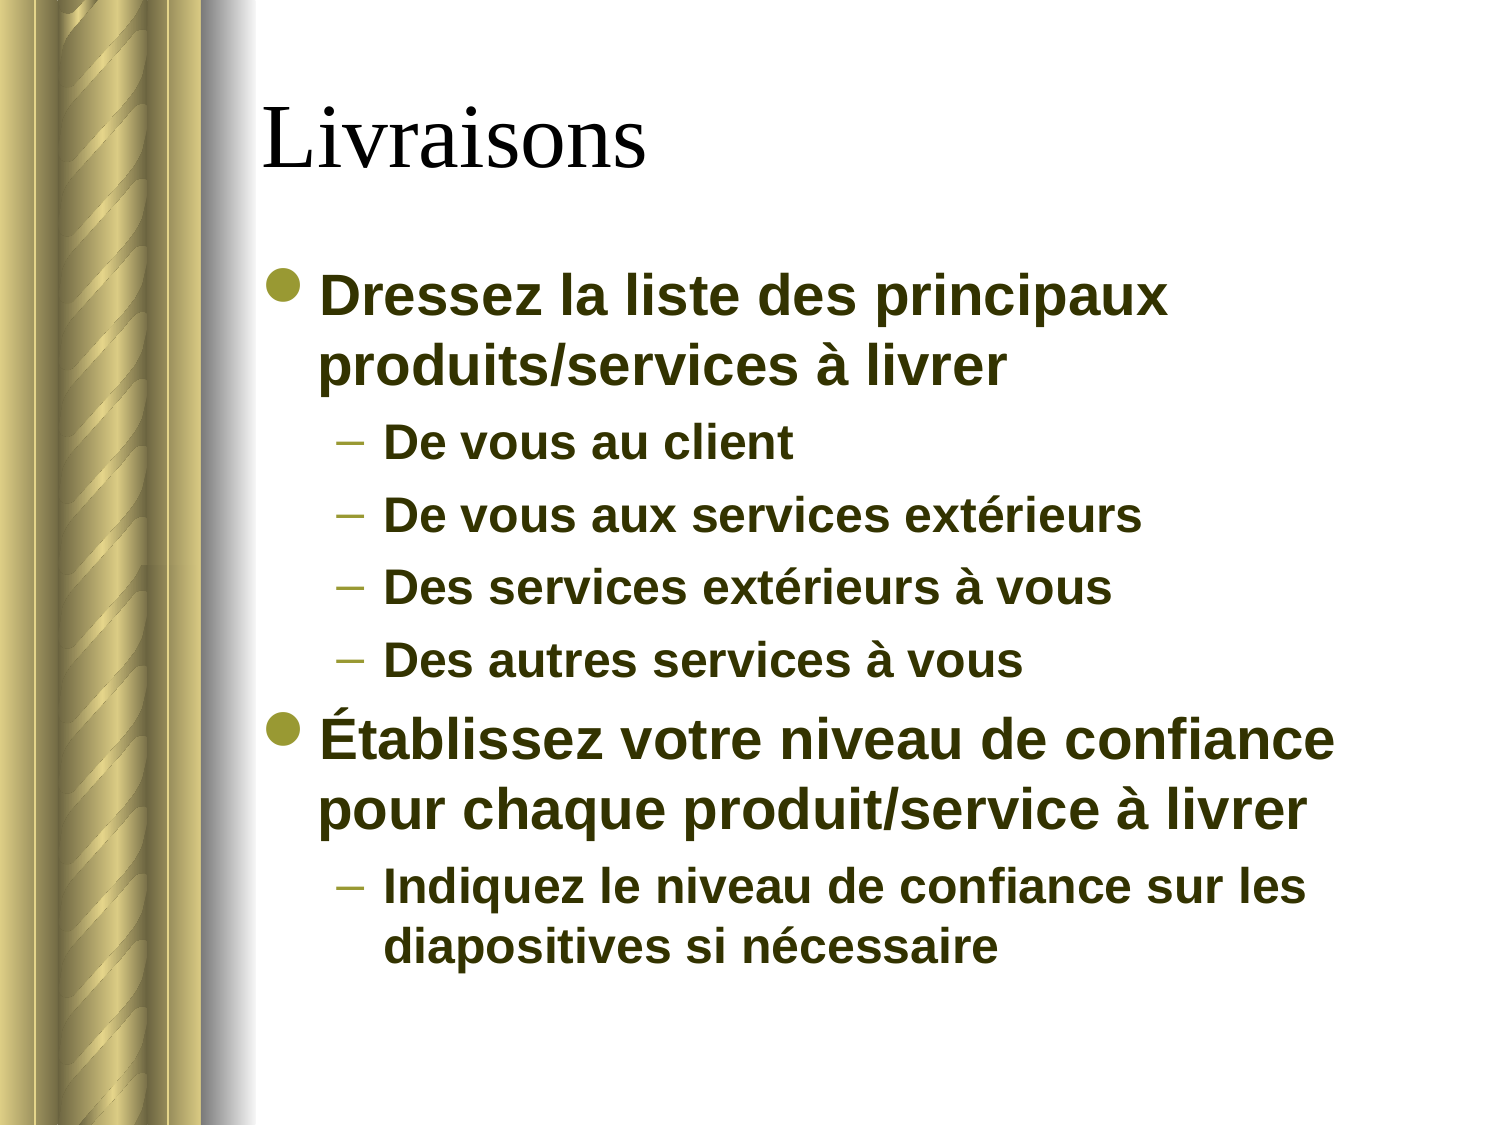

# Livraisons
Dressez la liste des principaux produits/services à livrer
De vous au client
De vous aux services extérieurs
Des services extérieurs à vous
Des autres services à vous
Établissez votre niveau de confiance pour chaque produit/service à livrer
Indiquez le niveau de confiance sur les diapositives si nécessaire